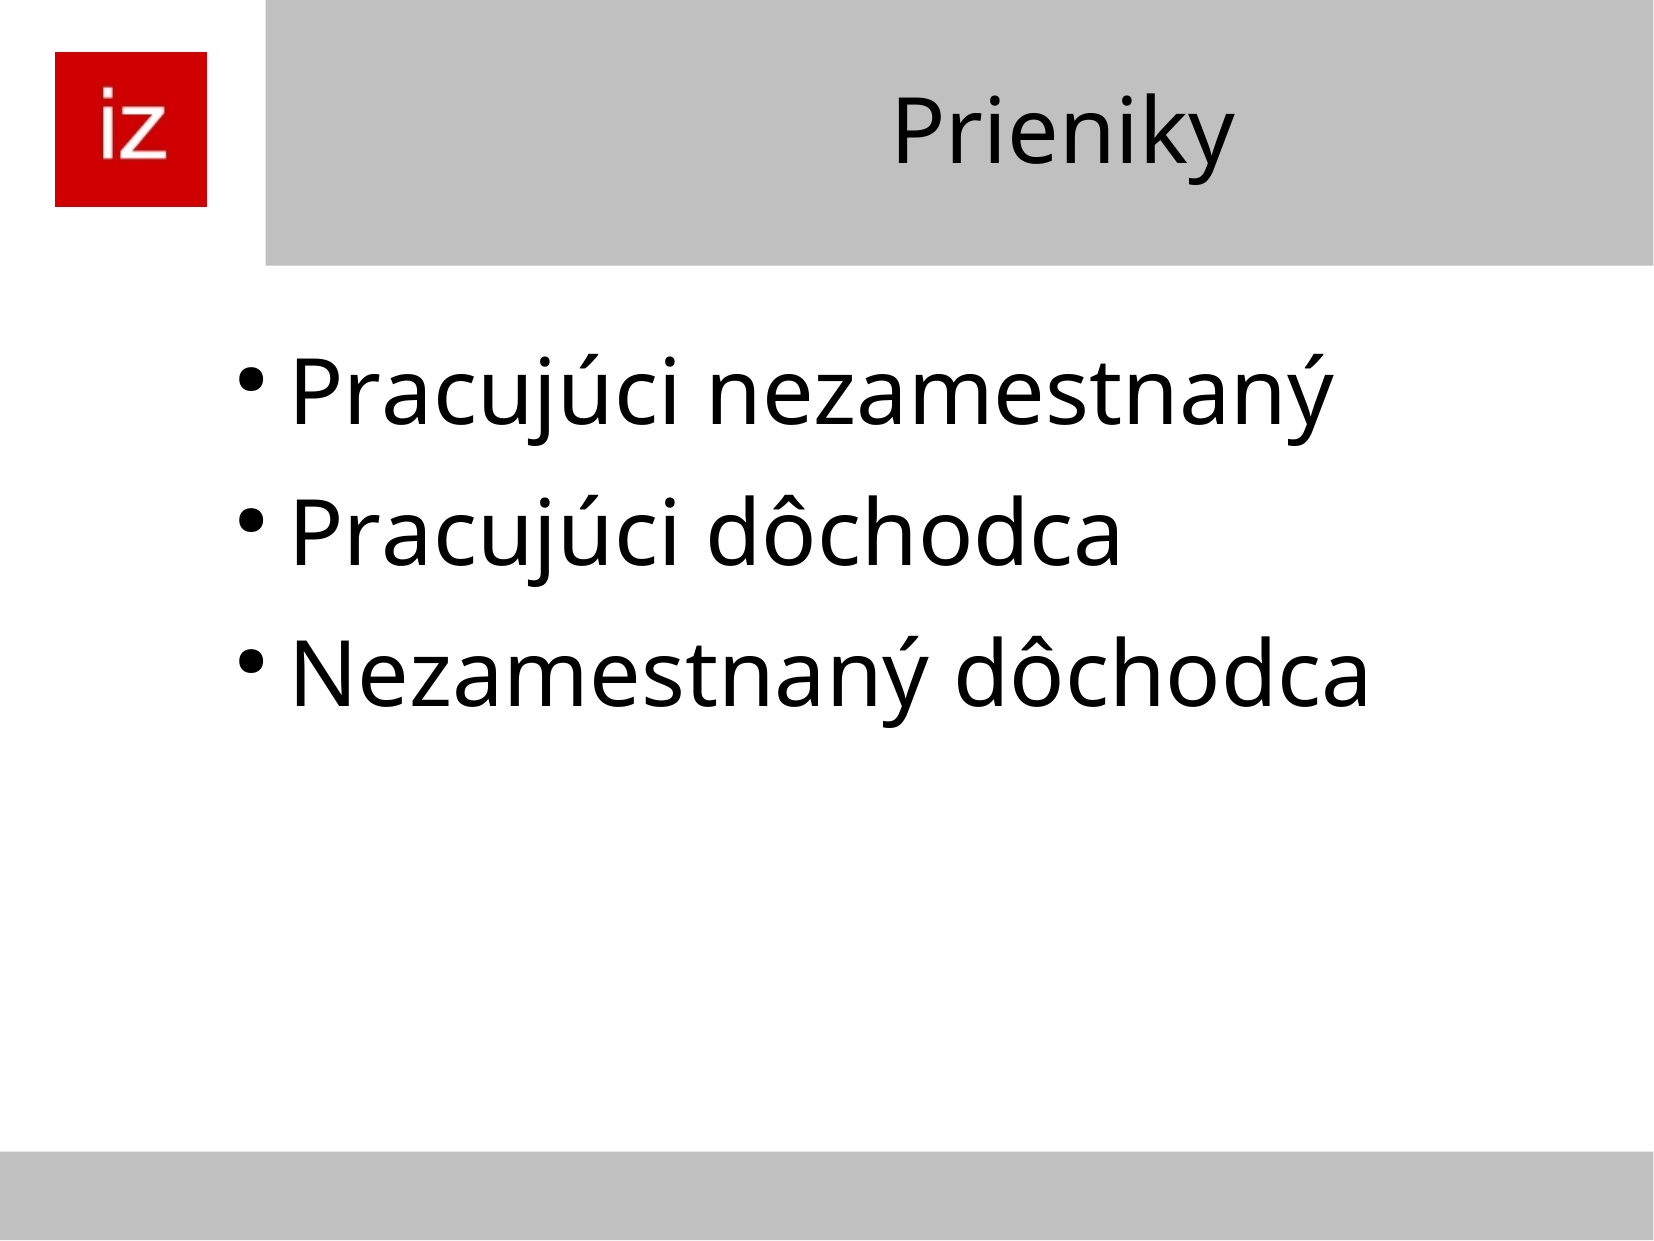

# Prieniky
Pracujúci nezamestnaný
Pracujúci dôchodca
Nezamestnaný dôchodca